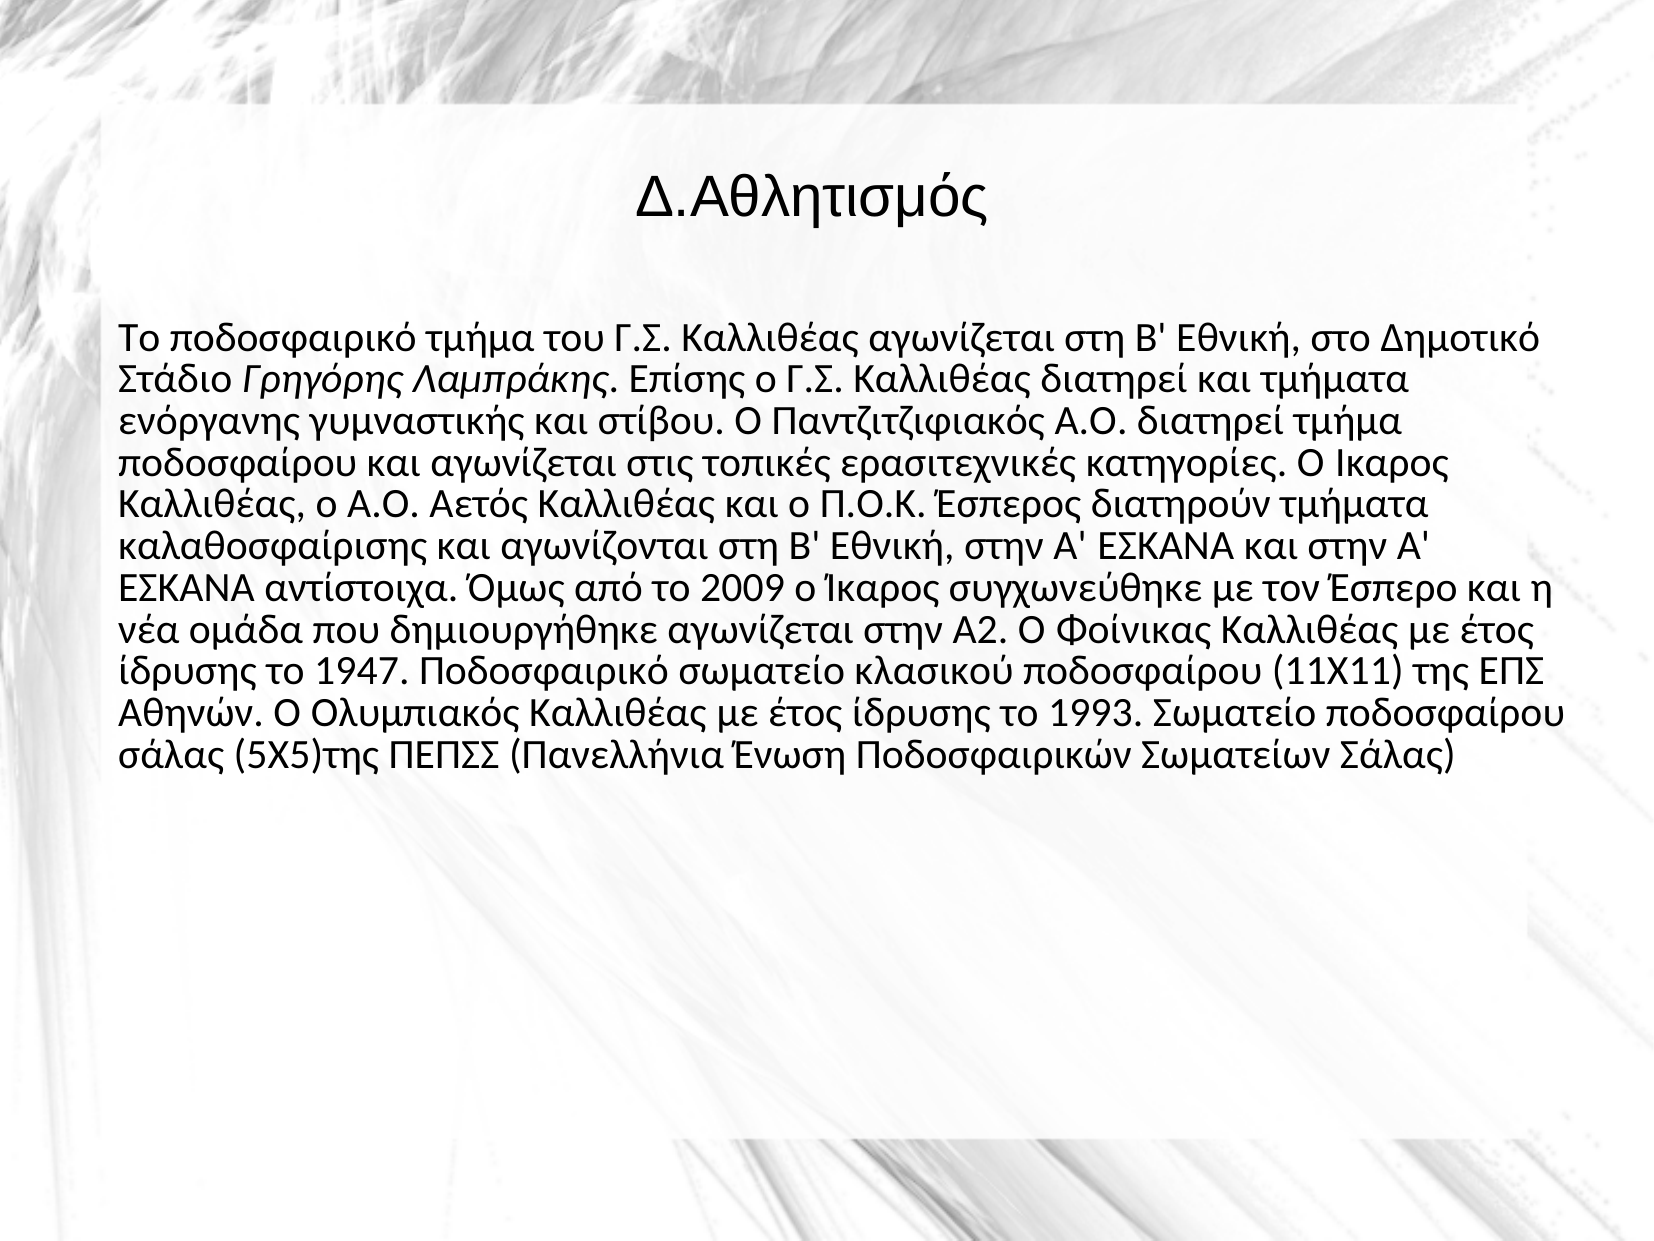

# Δ.Αθλητισμός
Το ποδοσφαιρικό τμήμα του Γ.Σ. Καλλιθέας αγωνίζεται στη Β' Εθνική, στο Δημοτικό Στάδιο Γρηγόρης Λαμπράκης. Επίσης ο Γ.Σ. Καλλιθέας διατηρεί και τμήματα ενόργανης γυμναστικής και στίβου. Ο Παντζιτζιφιακός Α.Ο. διατηρεί τμήμα ποδοσφαίρου και αγωνίζεται στις τοπικές ερασιτεχνικές κατηγορίες. Ο Ίκαρος Καλλιθέας, ο Α.Ο. Αετός Καλλιθέας και ο Π.Ο.Κ. Έσπερος διατηρούν τμήματα καλαθοσφαίρισης και αγωνίζονται στη Β' Εθνική, στην Α' ΕΣΚΑΝΑ και στην Α' ΕΣΚΑΝΑ αντίστοιχα. Όμως από το 2009 ο Ίκαρος συγχωνεύθηκε με τον Έσπερο και η νέα ομάδα που δημιουργήθηκε αγωνίζεται στην Α2. Ο Φοίνικας Καλλιθέας με έτος ίδρυσης το 1947. Ποδοσφαιρικό σωματείο κλασικού ποδοσφαίρου (11Χ11) της ΕΠΣ Αθηνών. Ο Ολυμπιακός Καλλιθέας με έτος ίδρυσης το 1993. Σωματείο ποδοσφαίρου σάλας (5Χ5)της ΠΕΠΣΣ (Πανελλήνια Ένωση Ποδοσφαιρικών Σωματείων Σάλας)